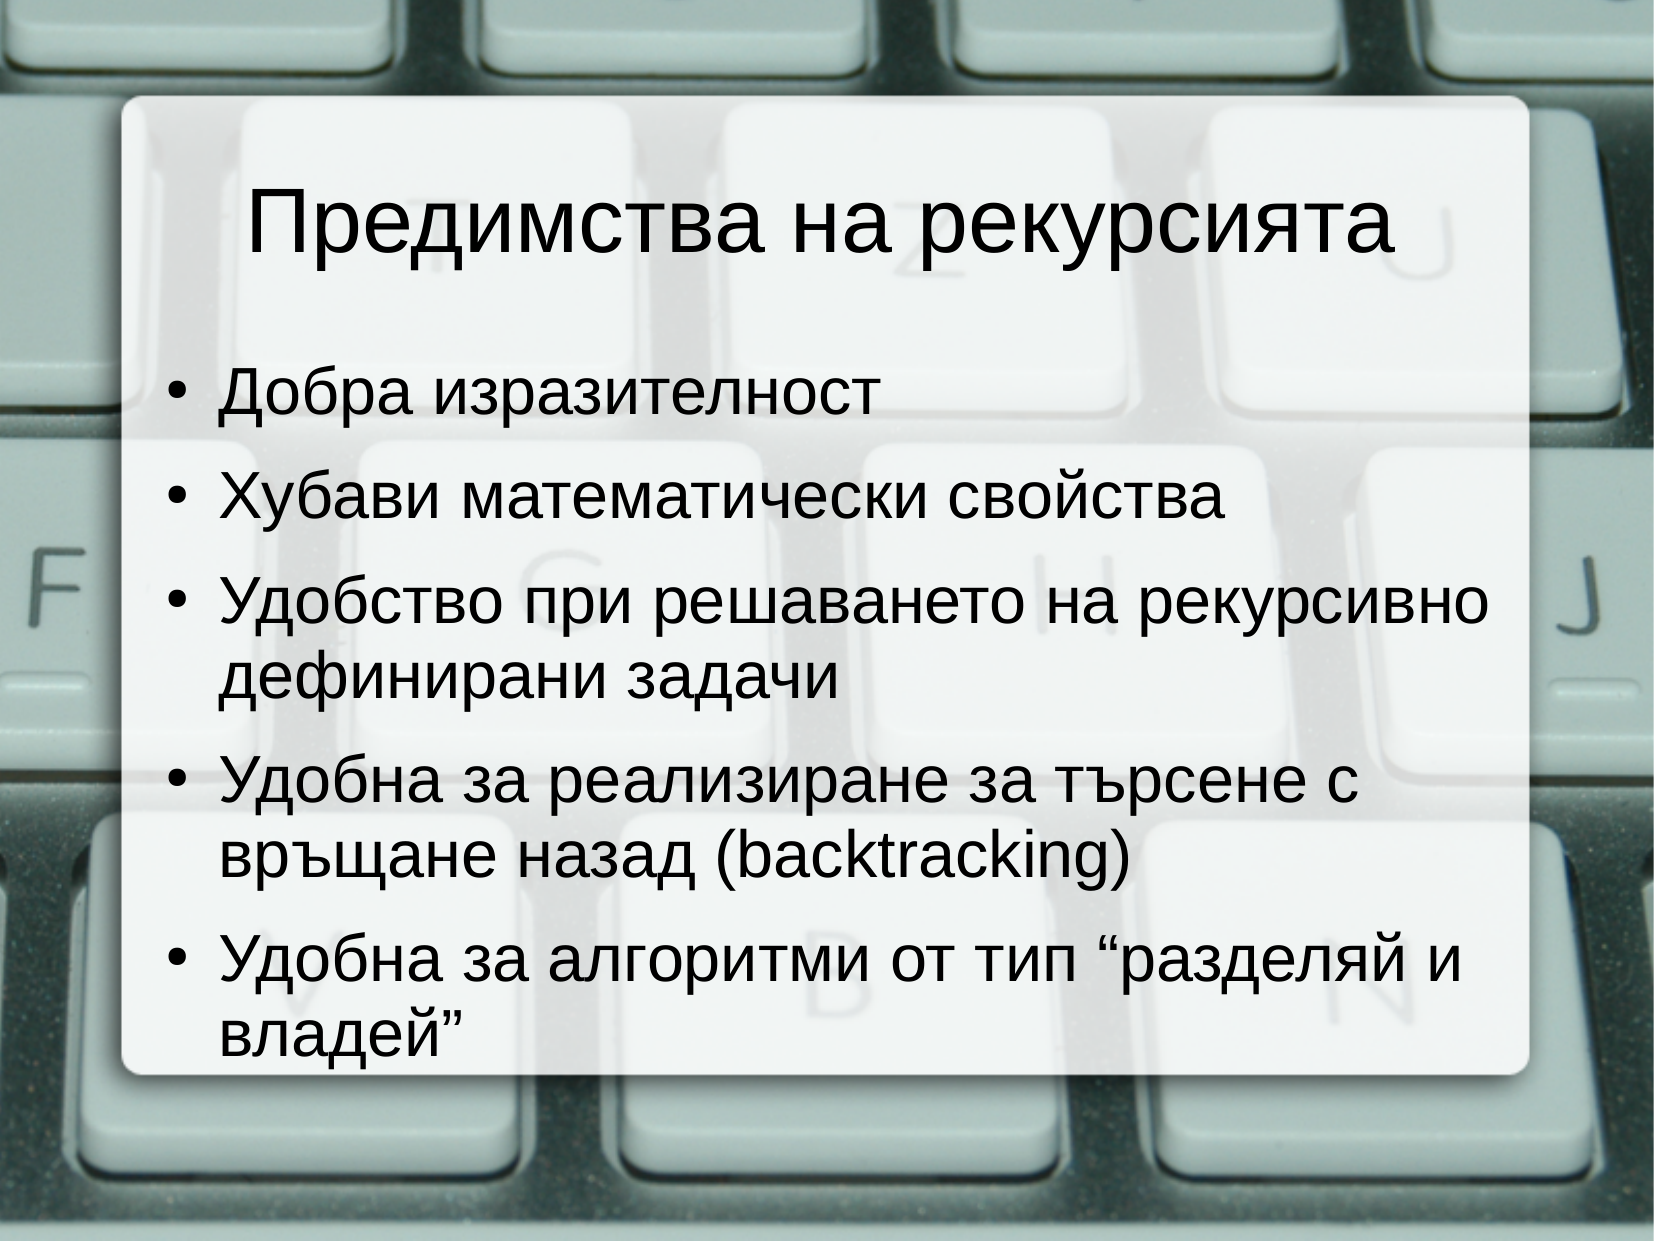

# Предимства на рекурсията
Добра изразителност
Хубави математически свойства
Удобство при решаването на рекурсивно дефинирани задачи
Удобна за реализиране за търсене с връщане назад (backtracking)
Удобна за алгоритми от тип “разделяй и владей”